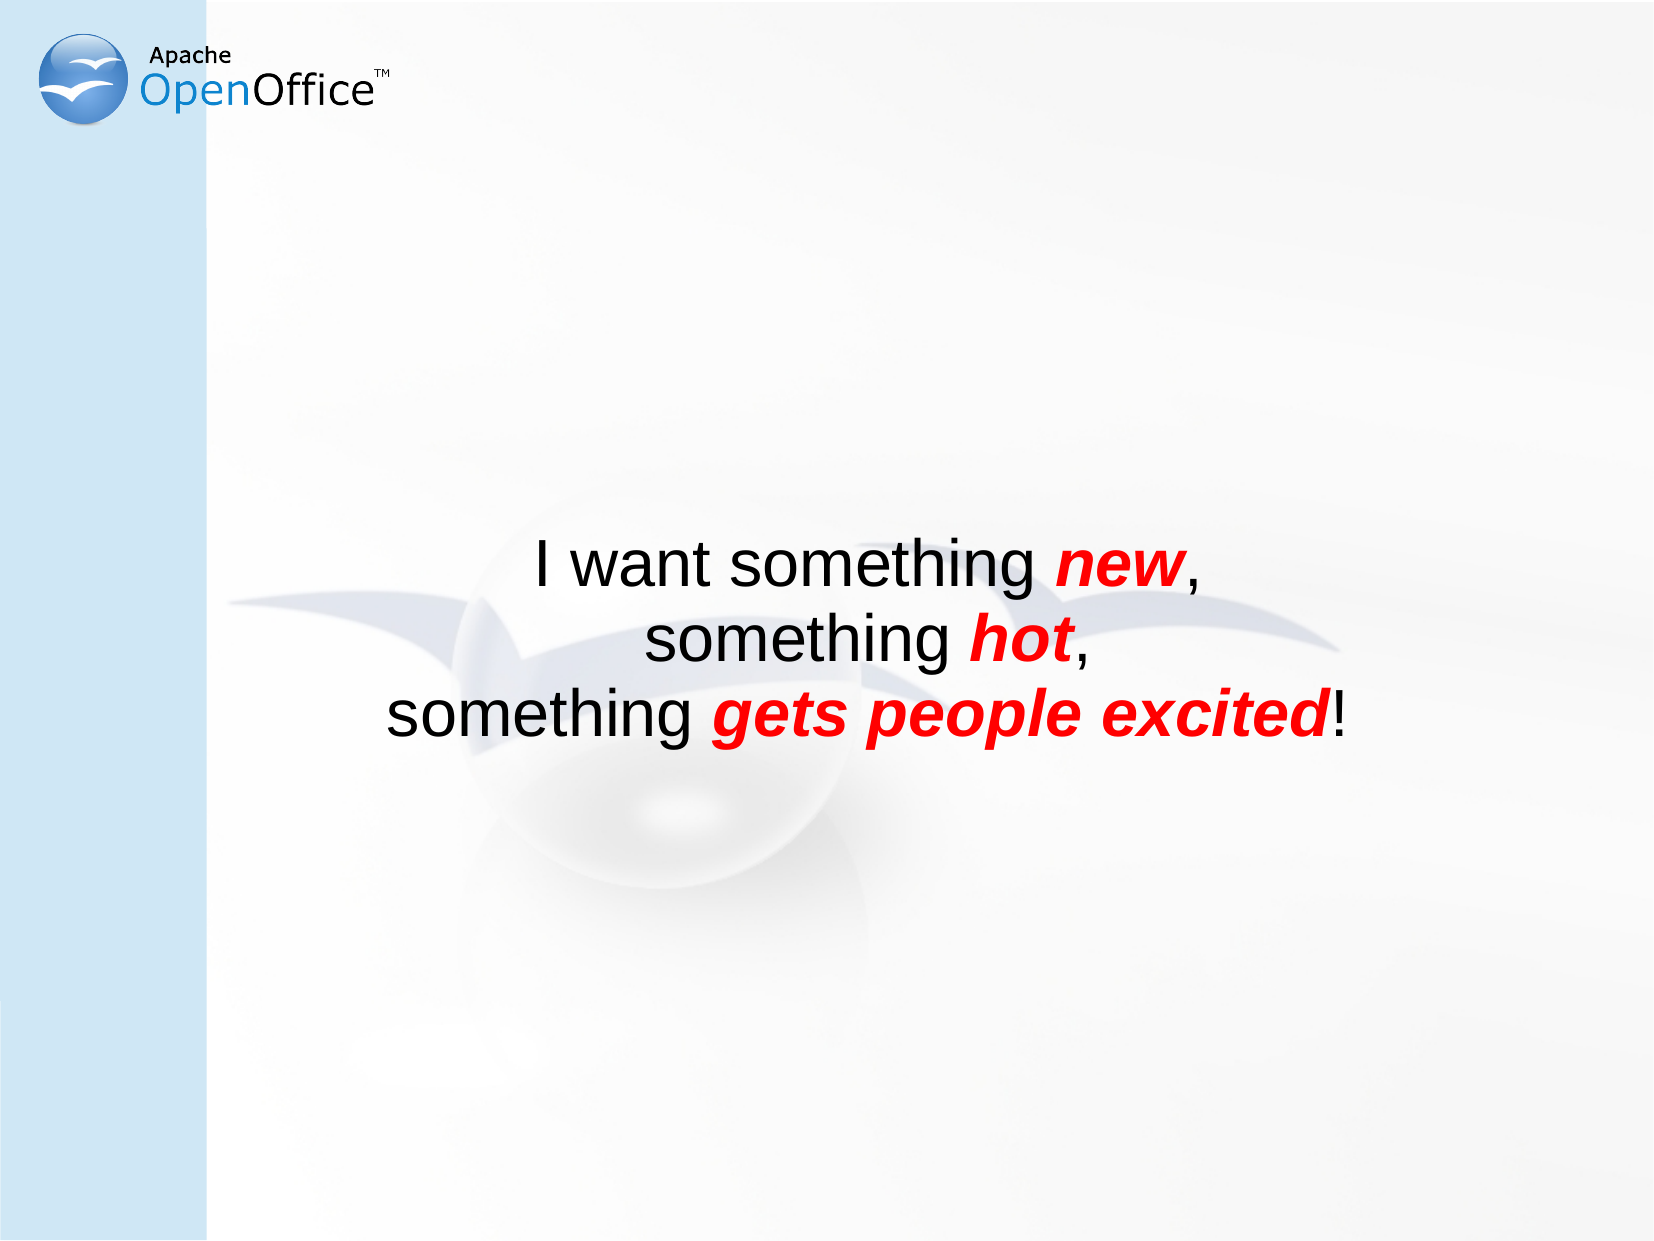

# I want something new,
something hot,
something gets people excited!